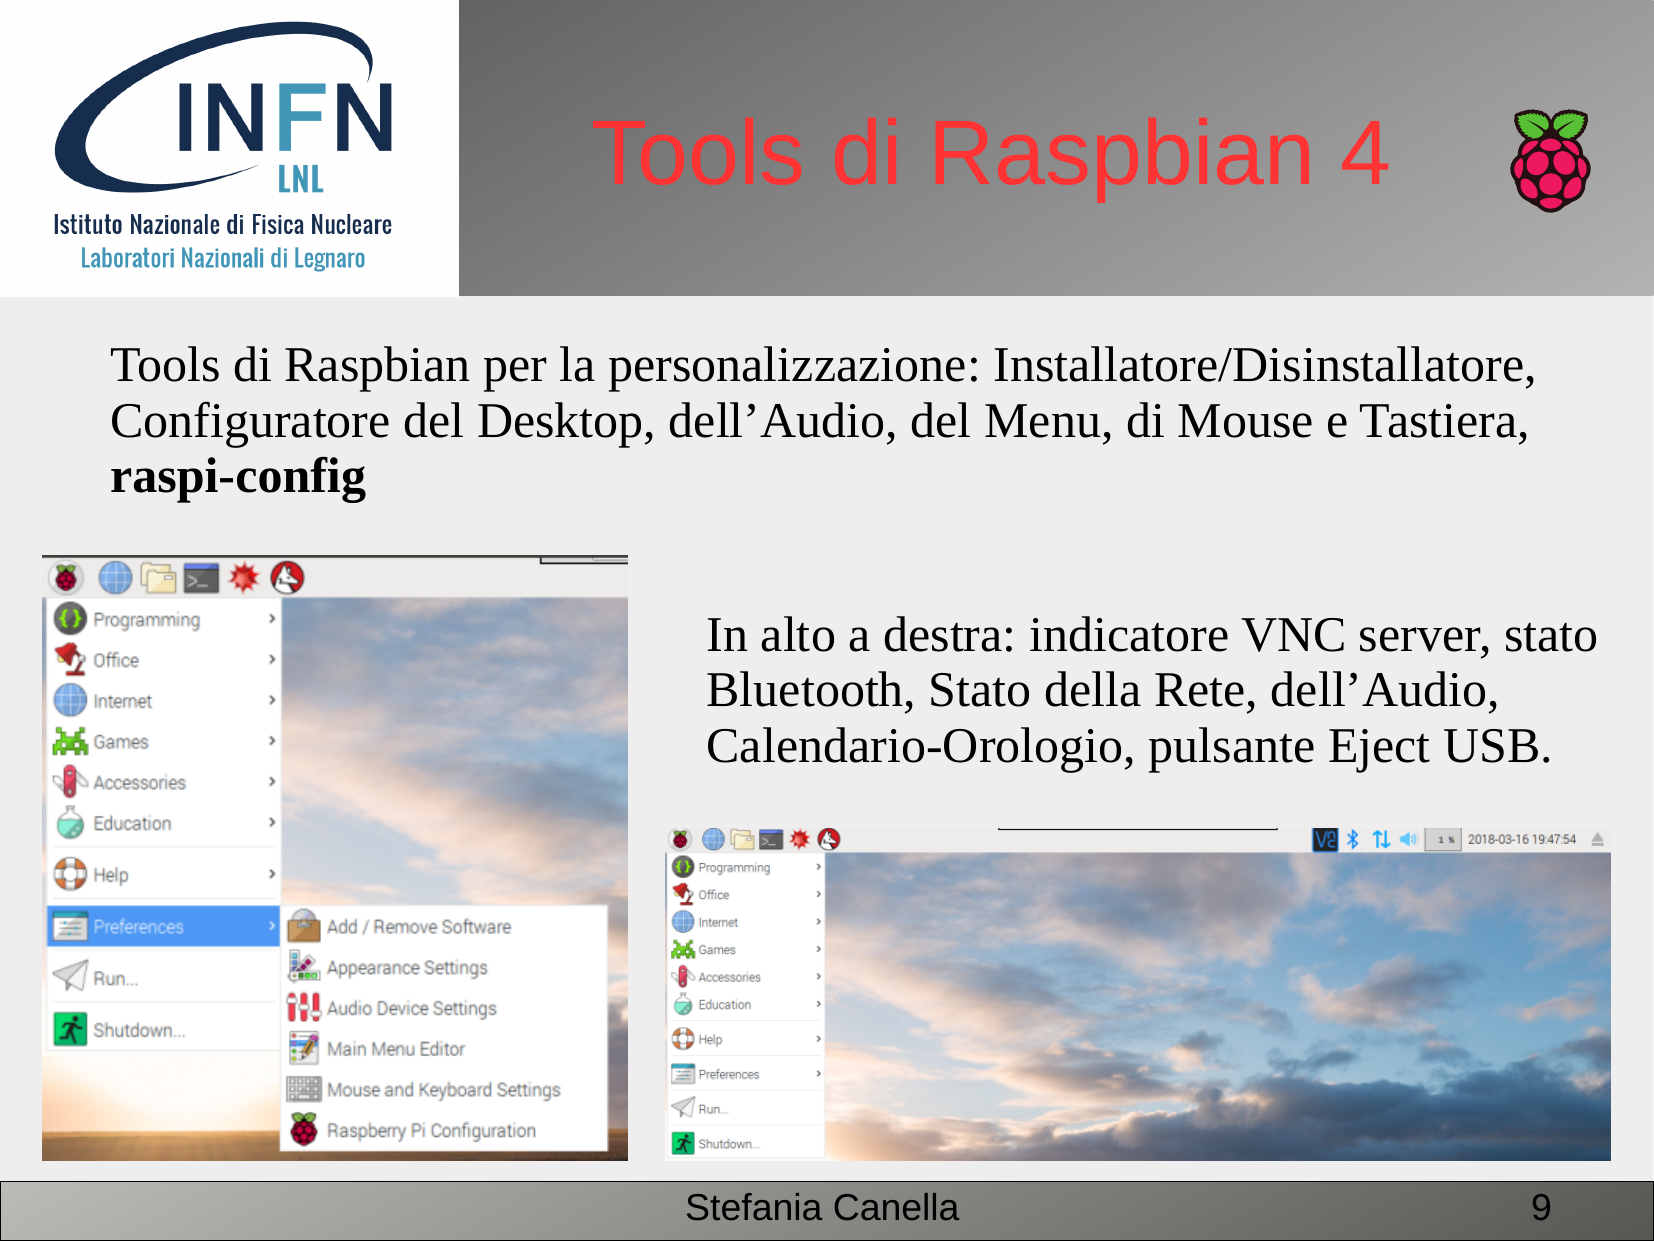

# Tools di Raspbian 4
Tools di Raspbian per la personalizzazione: Installatore/Disinstallatore,
Configuratore del Desktop, dell’Audio, del Menu, di Mouse e Tastiera, raspi-config
In alto a destra: indicatore VNC server, stato Bluetooth, Stato della Rete, dell’Audio, Calendario-Orologio, pulsante Eject USB.
Stefania Canella